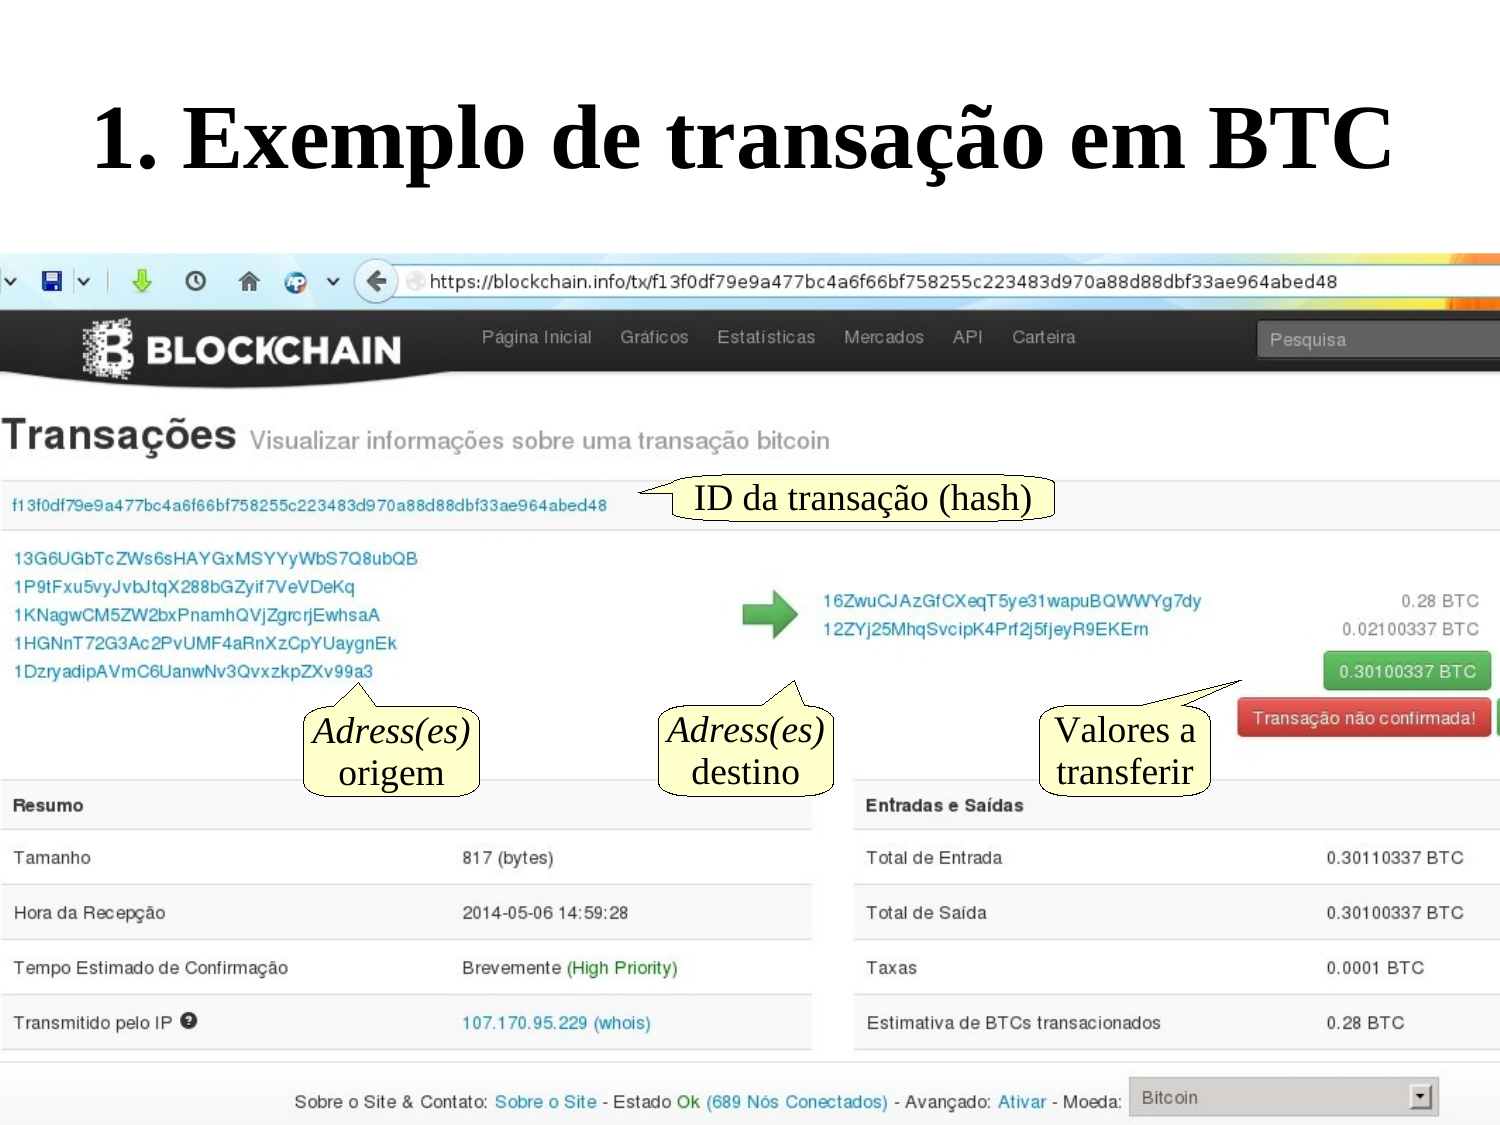

# 1. Exemplo de transação em BTC
ID da transação (hash)
Adress(es)
destino
Valores a
transferir
Adress(es)
origem